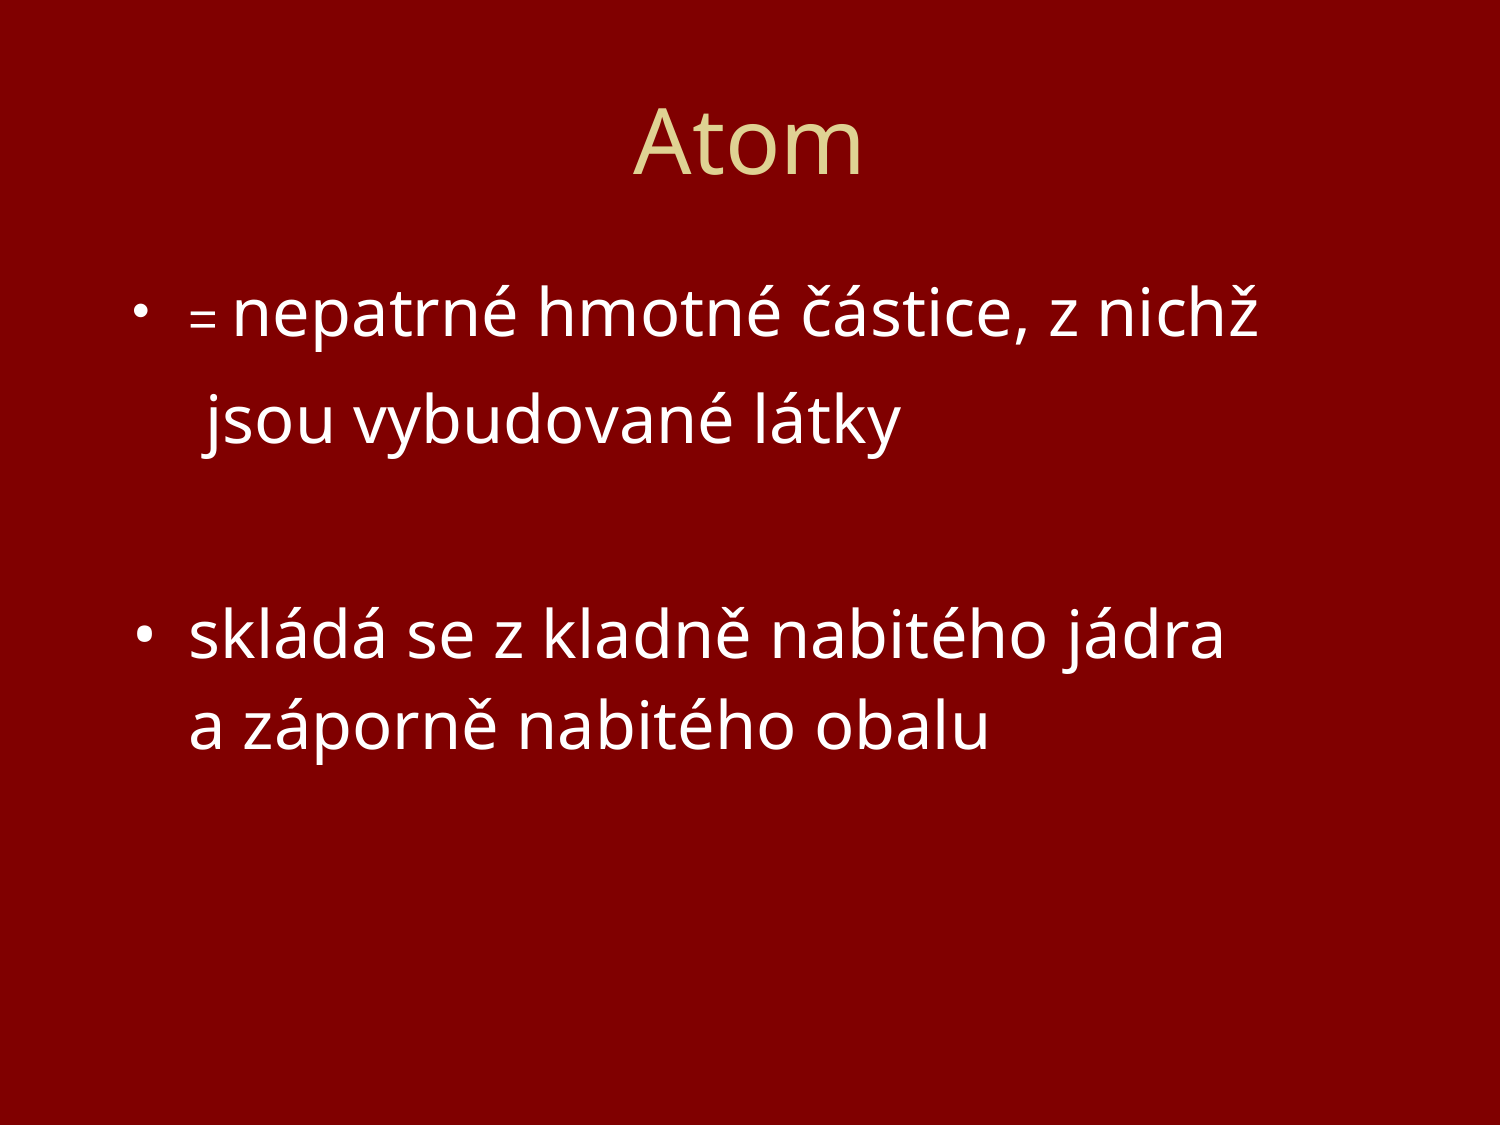

# Atom
= nepatrné hmotné částice, z nichž
	 jsou vybudované látky
skládá se z kladně nabitého jádra
a záporně nabitého obalu